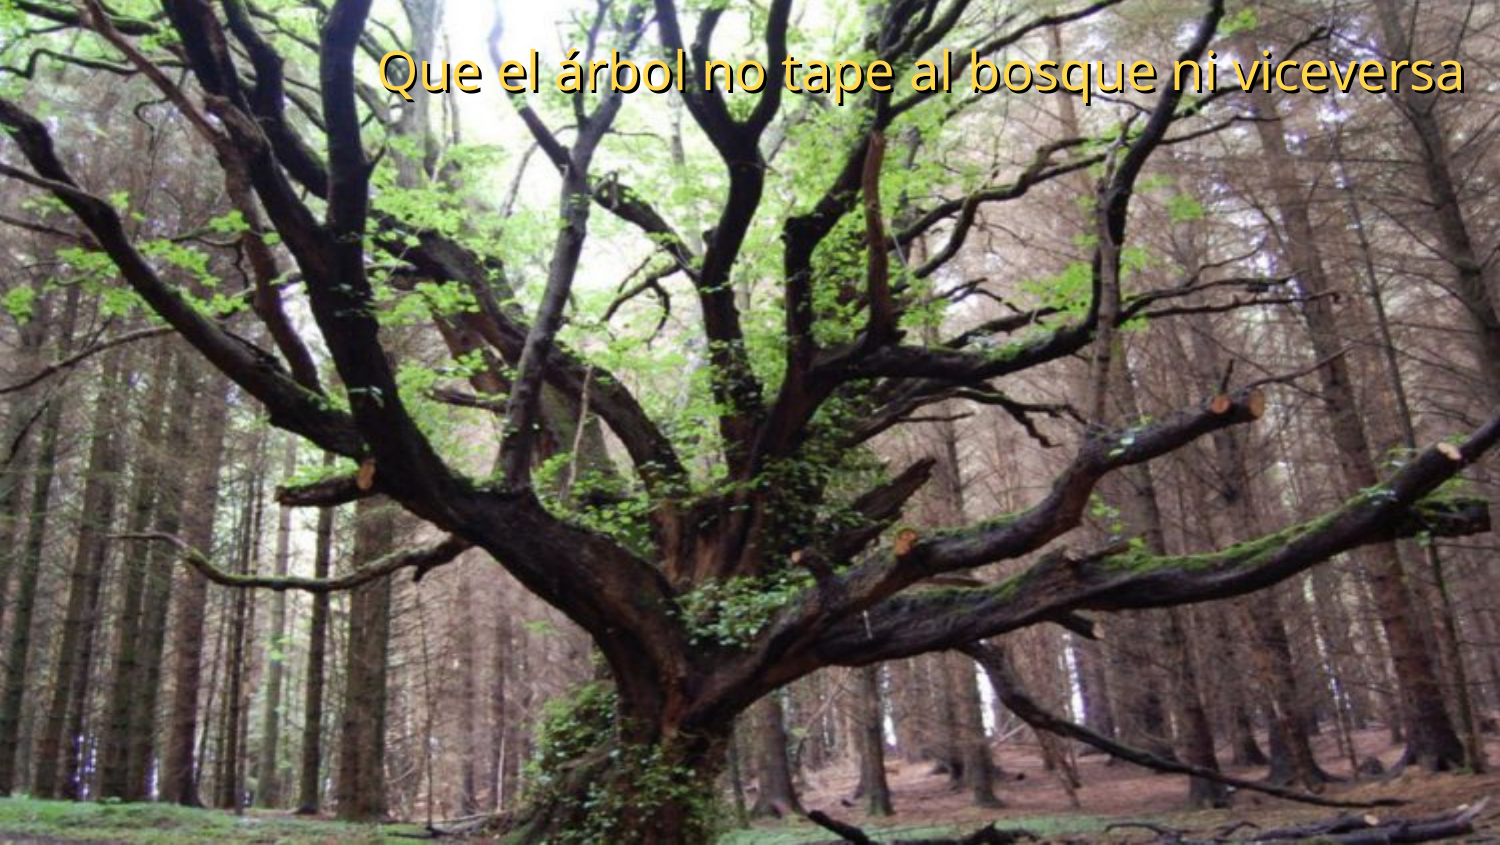

# Que el árbol no tape al bosque ni viceversa